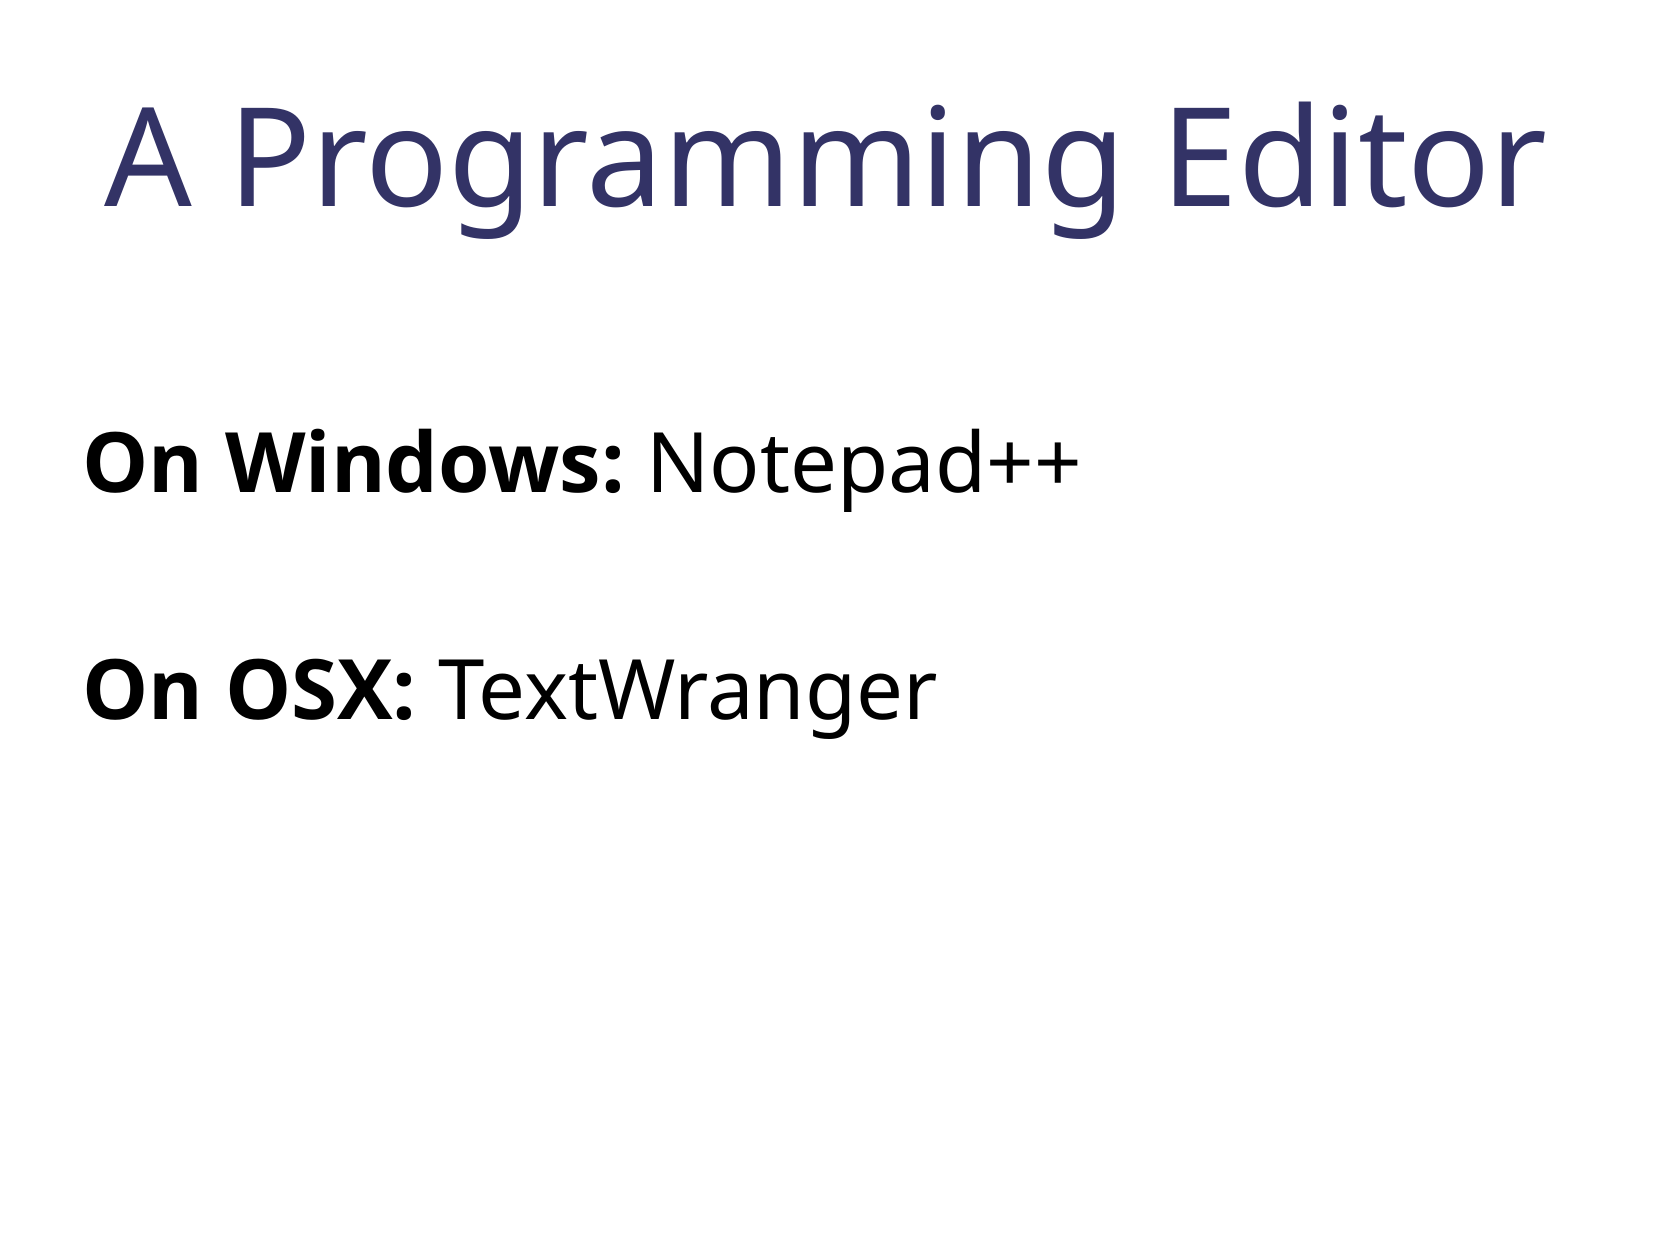

# A Programming Editor
On Windows: Notepad++
On OSX: TextWranger